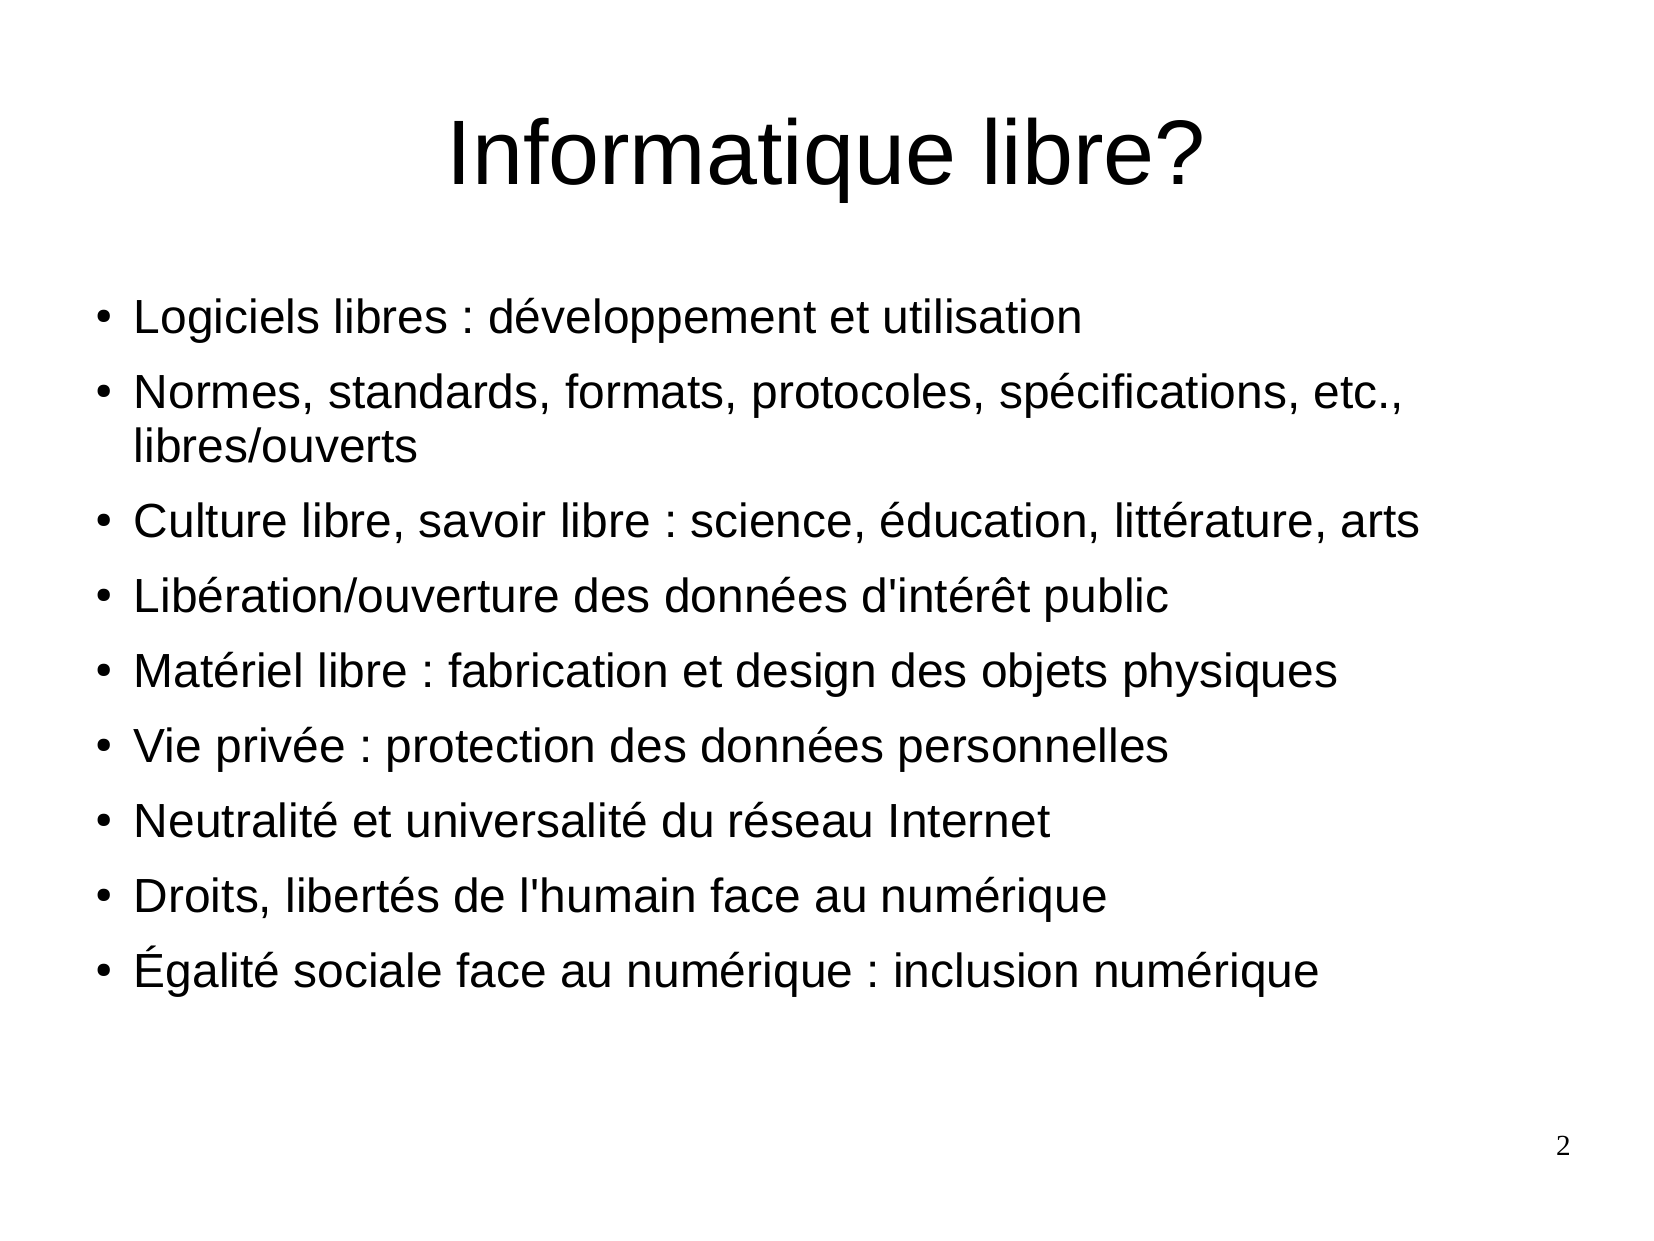

# Informatique libre?
Logiciels libres : développement et utilisation
Normes, standards, formats, protocoles, spécifications, etc., libres/ouverts
Culture libre, savoir libre : science, éducation, littérature, arts
Libération/ouverture des données d'intérêt public
Matériel libre : fabrication et design des objets physiques
Vie privée : protection des données personnelles
Neutralité et universalité du réseau Internet
Droits, libertés de l'humain face au numérique
Égalité sociale face au numérique : inclusion numérique
2